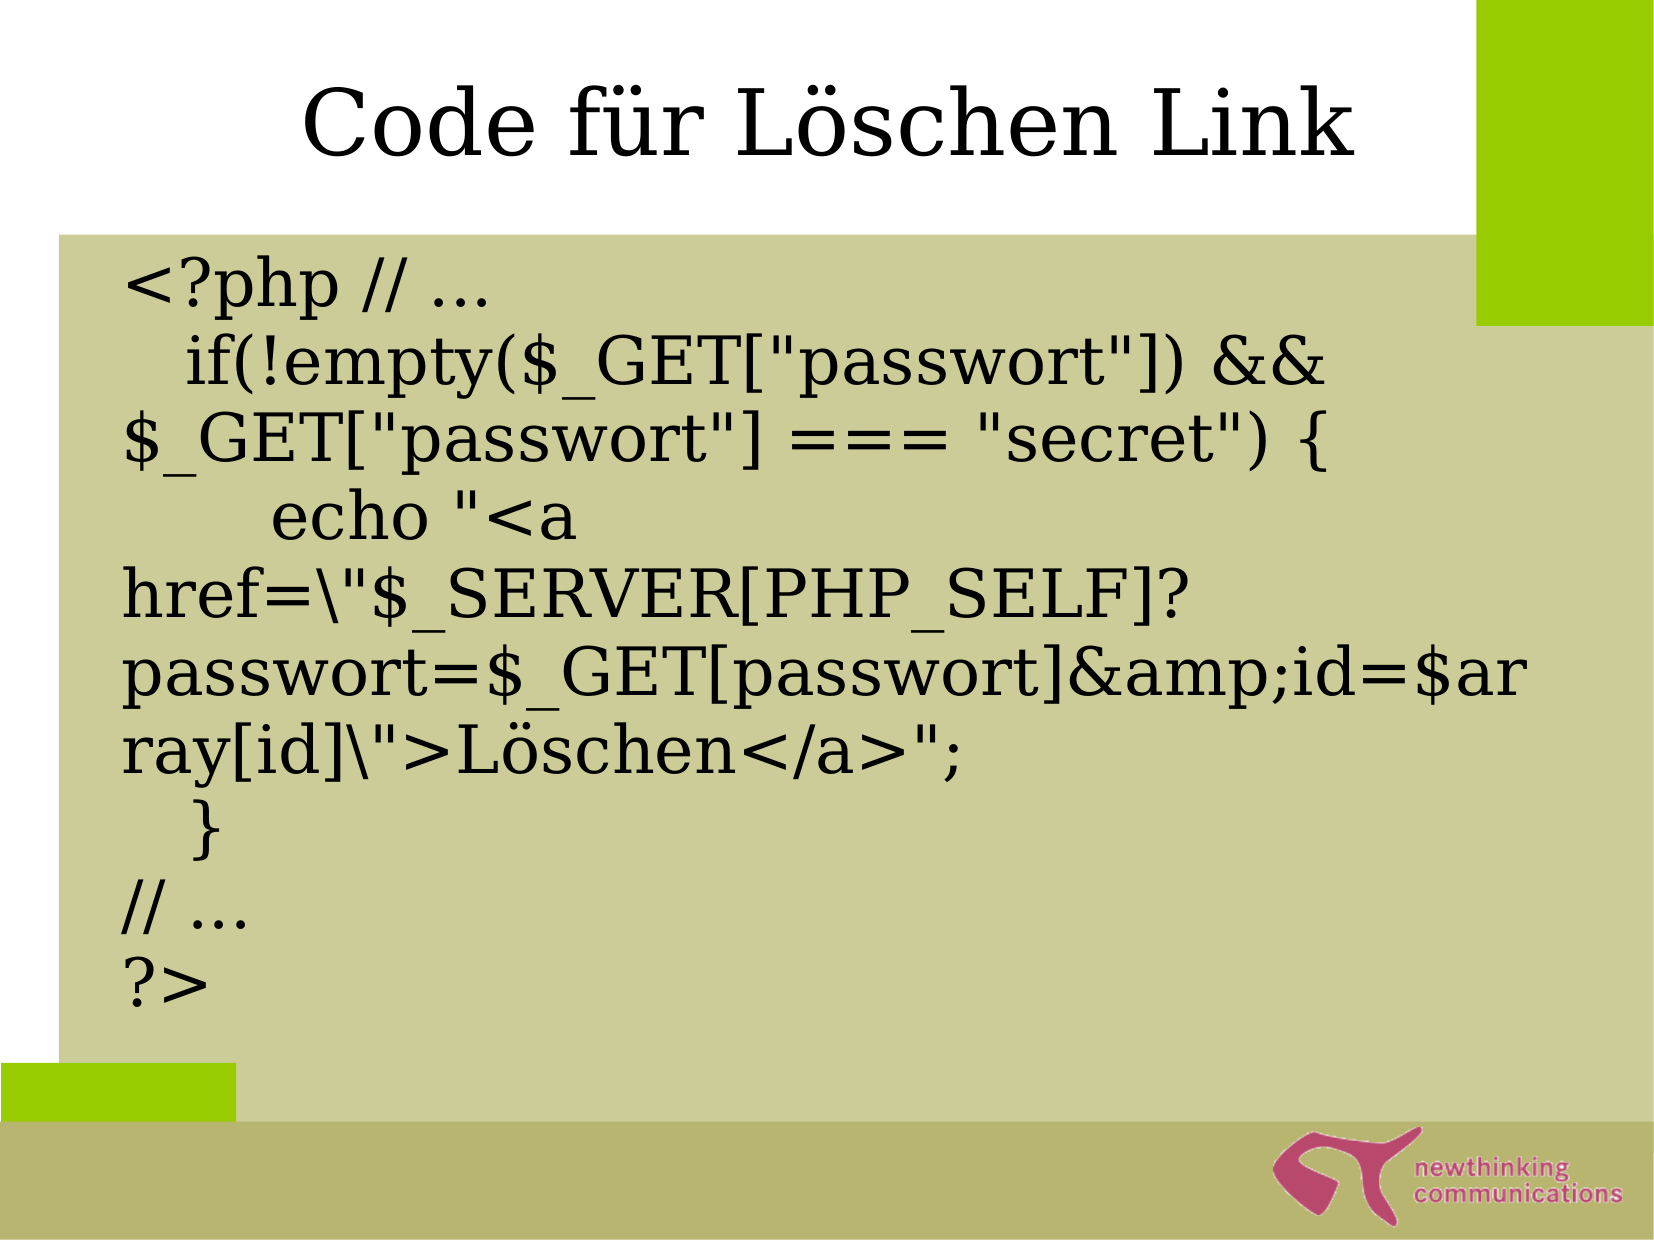

# Code für Löschen Link
<?php // ...
 if(!empty($_GET["passwort"]) && $_GET["passwort"] === "secret") {
 echo "<a href=\"$_SERVER[PHP_SELF]?passwort=$_GET[passwort]&amp;id=$array[id]\">Löschen</a>";
 }
// ...
?>